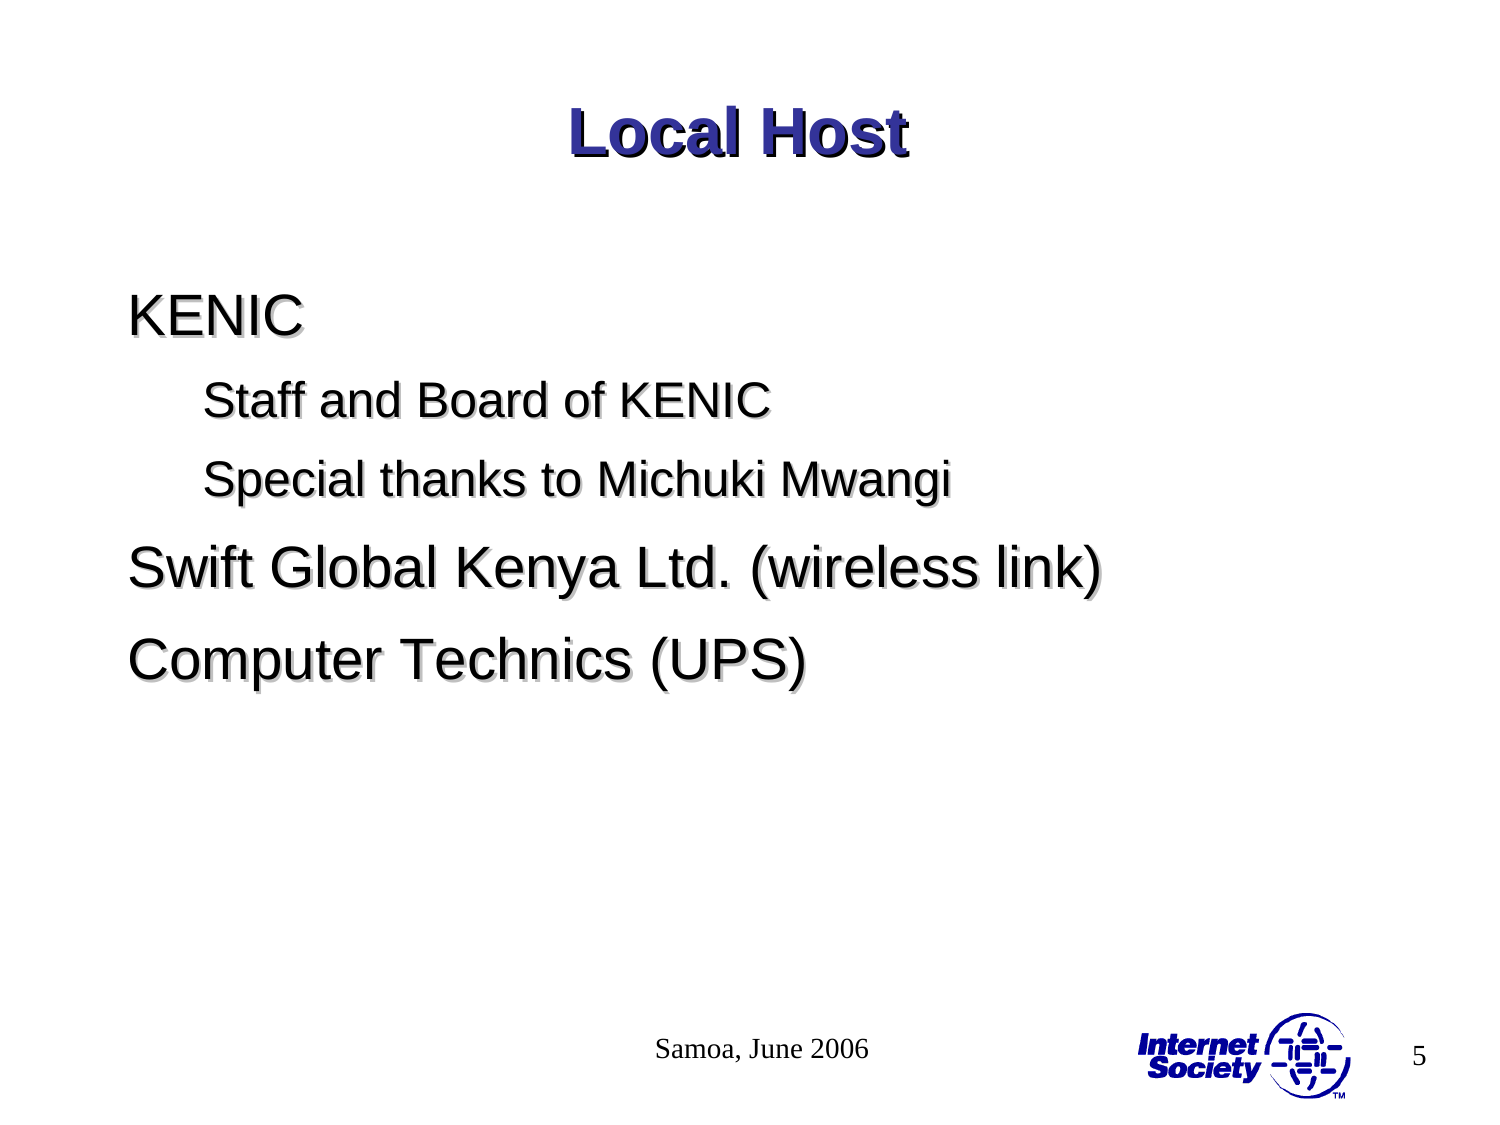

# Local Host
KENIC
Staff and Board of KENIC
Special thanks to Michuki Mwangi
Swift Global Kenya Ltd. (wireless link)
Computer Technics (UPS)